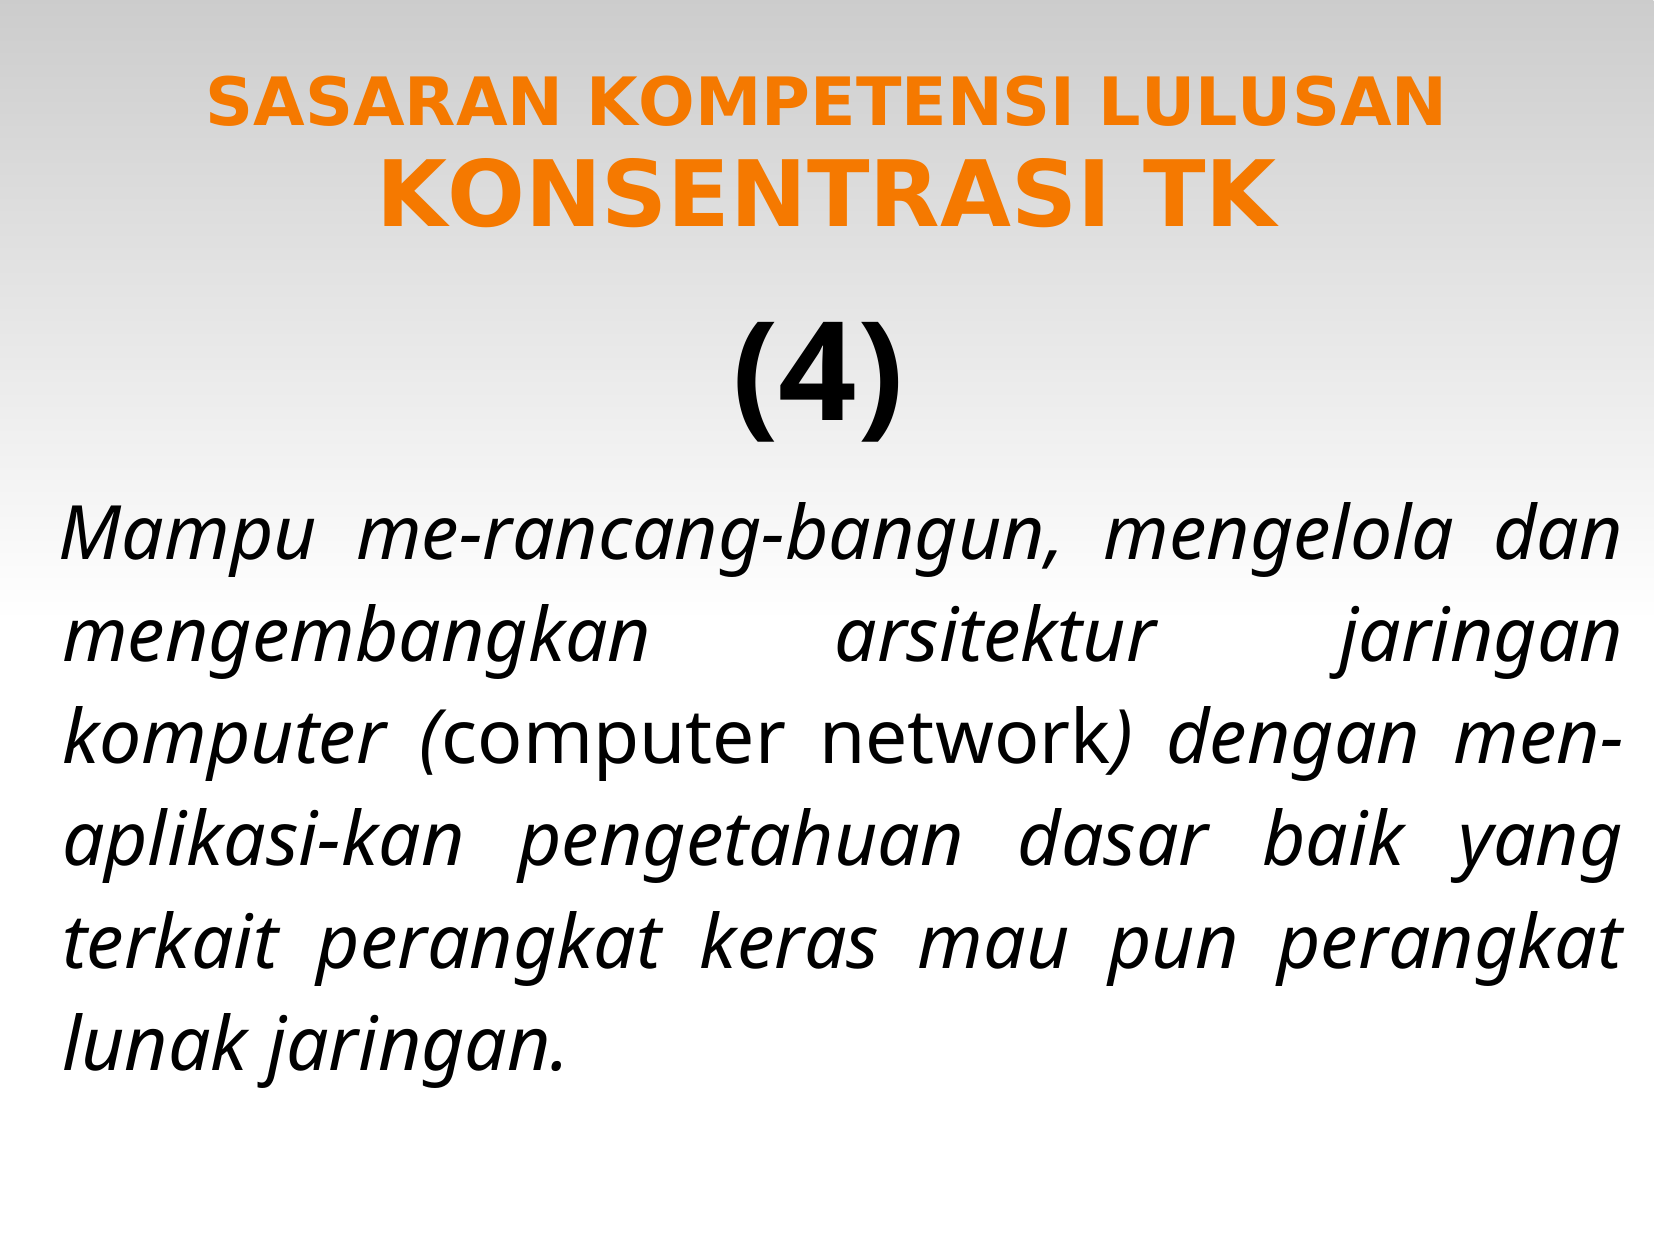

SASARAN KOMPETENSI LULUSAN
KONSENTRASI TK
(4)
# Mampu me-rancang-bangun, mengelola dan mengembangkan arsitektur jaringan komputer (computer network) dengan men-aplikasi-kan pengetahuan dasar baik yang terkait perangkat keras mau pun perangkat lunak jaringan.